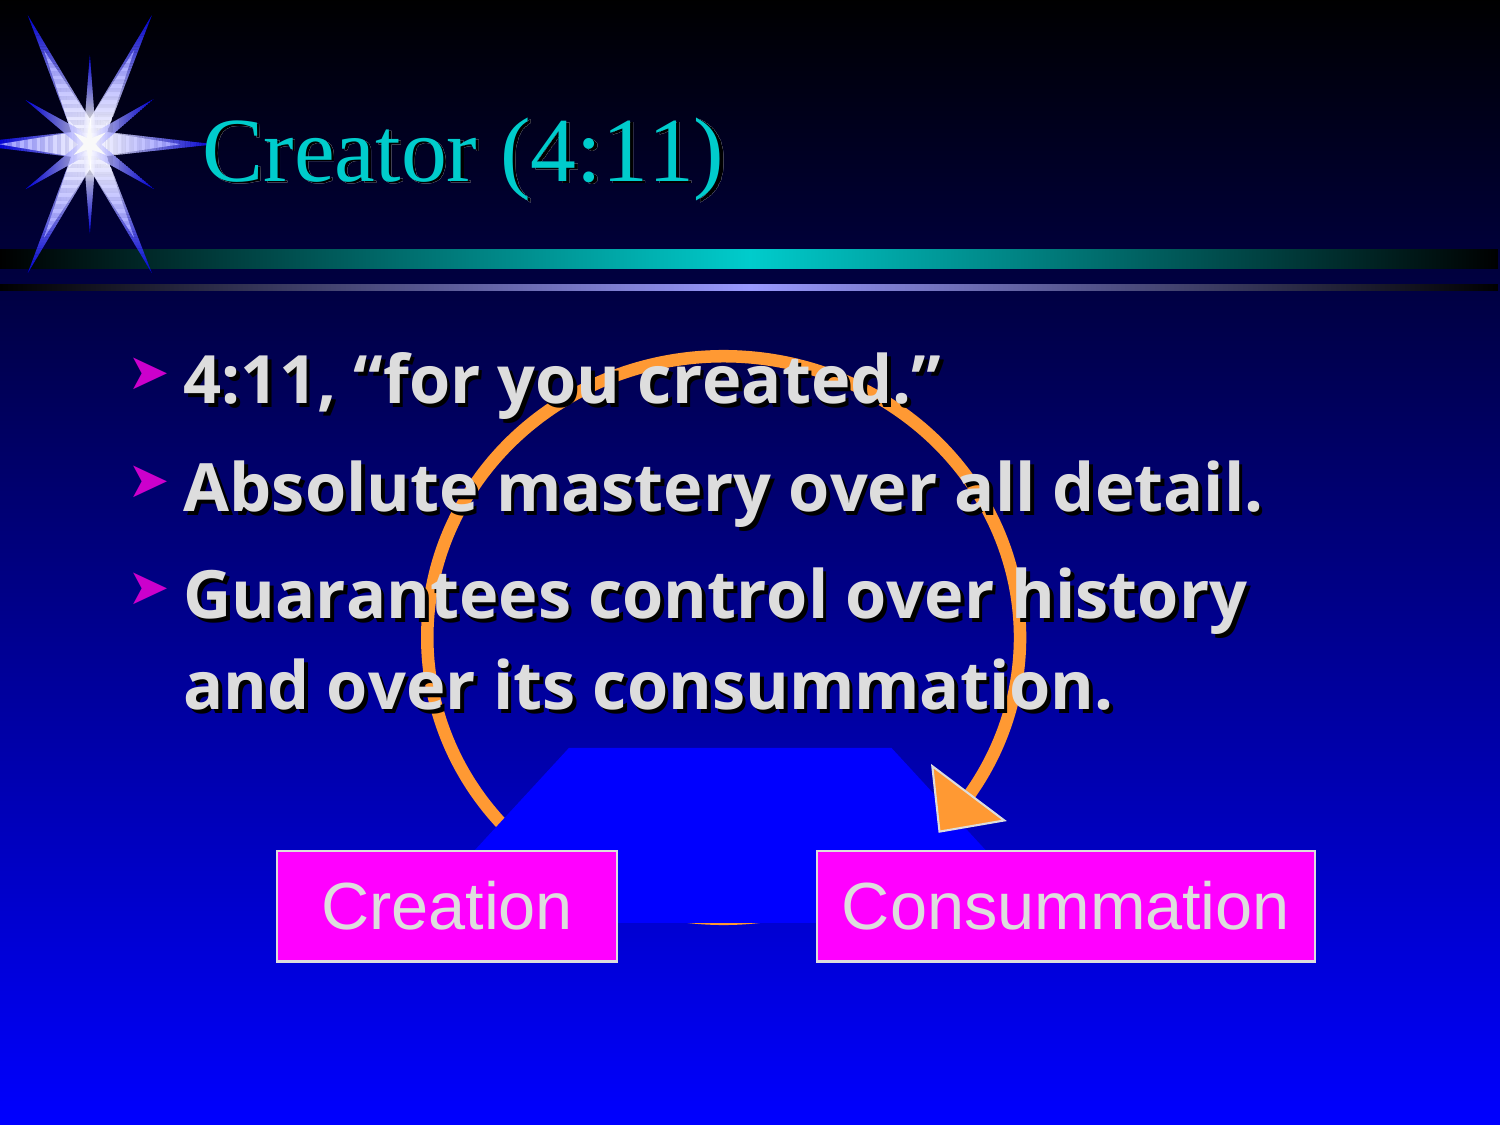

# Creator (4:11)
4:11, “for you created.”
Absolute mastery over all detail.
Guarantees control over history and over its consummation.
Creation
Consummation